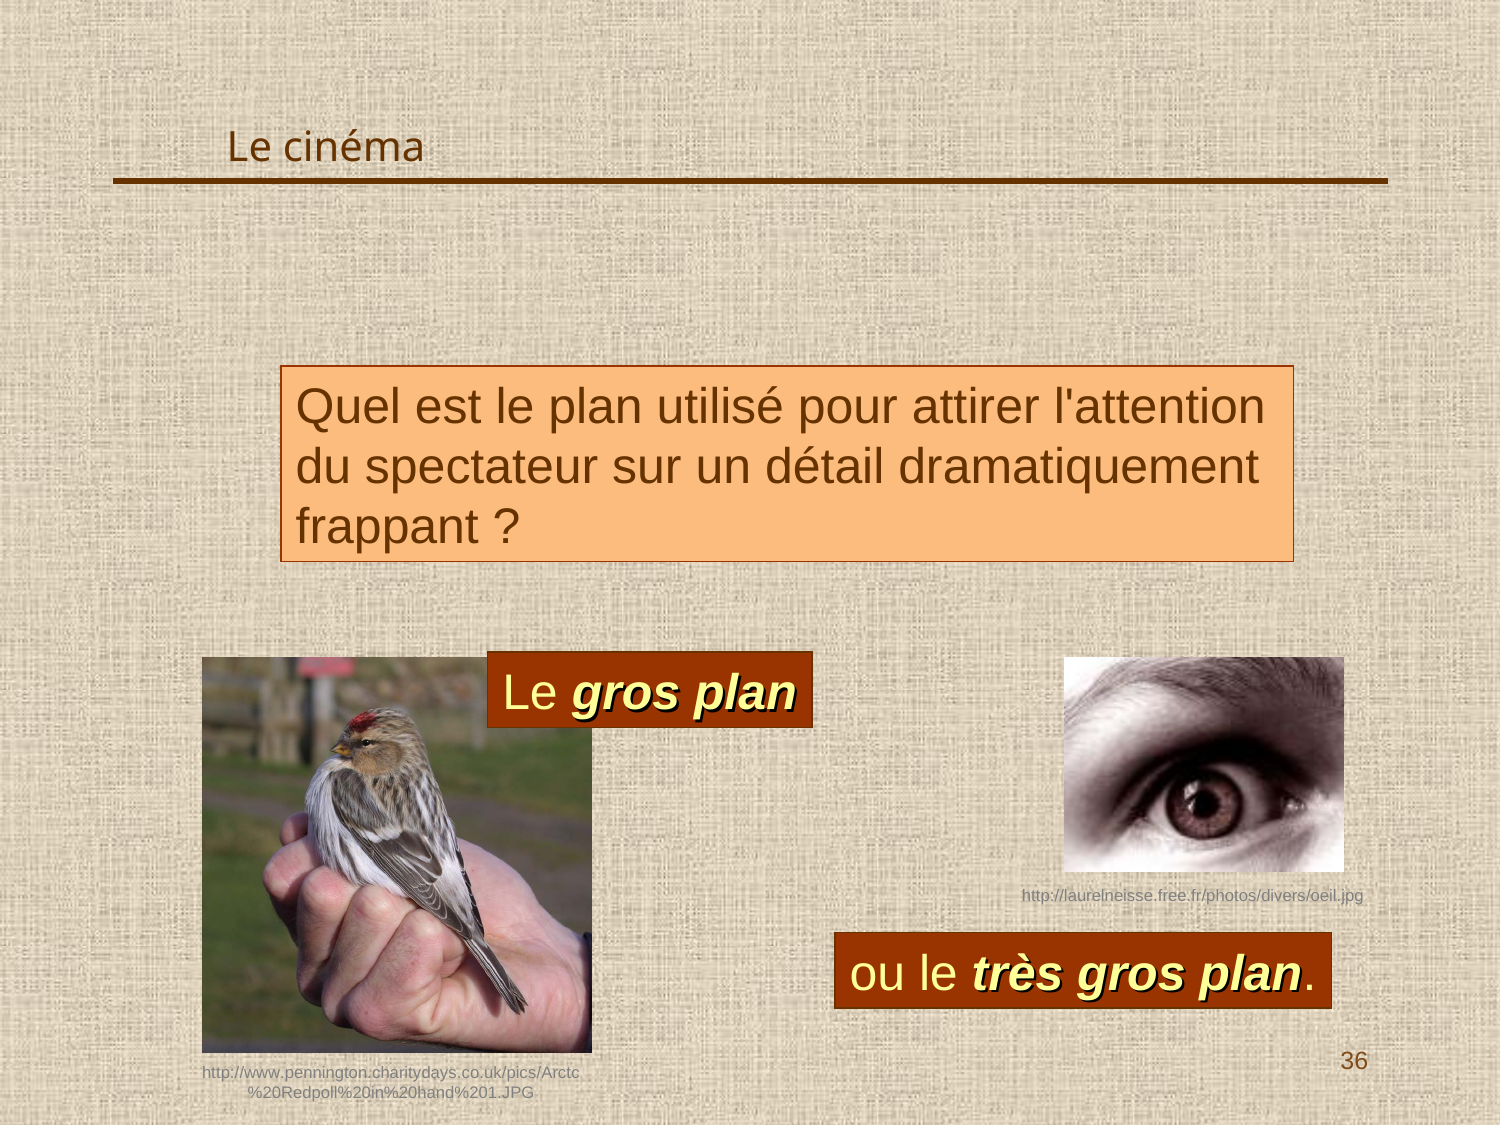

Le cinéma
Quel est le plan utilisé pour attirer l'attention du spectateur sur un détail dramatiquement frappant ?
Le gros plan
http://www.pennington.charitydays.co.uk/pics/Arctc%20Redpoll%20in%20hand%201.JPG
http://laurelneisse.free.fr/photos/divers/oeil.jpg
ou le très gros plan.
36